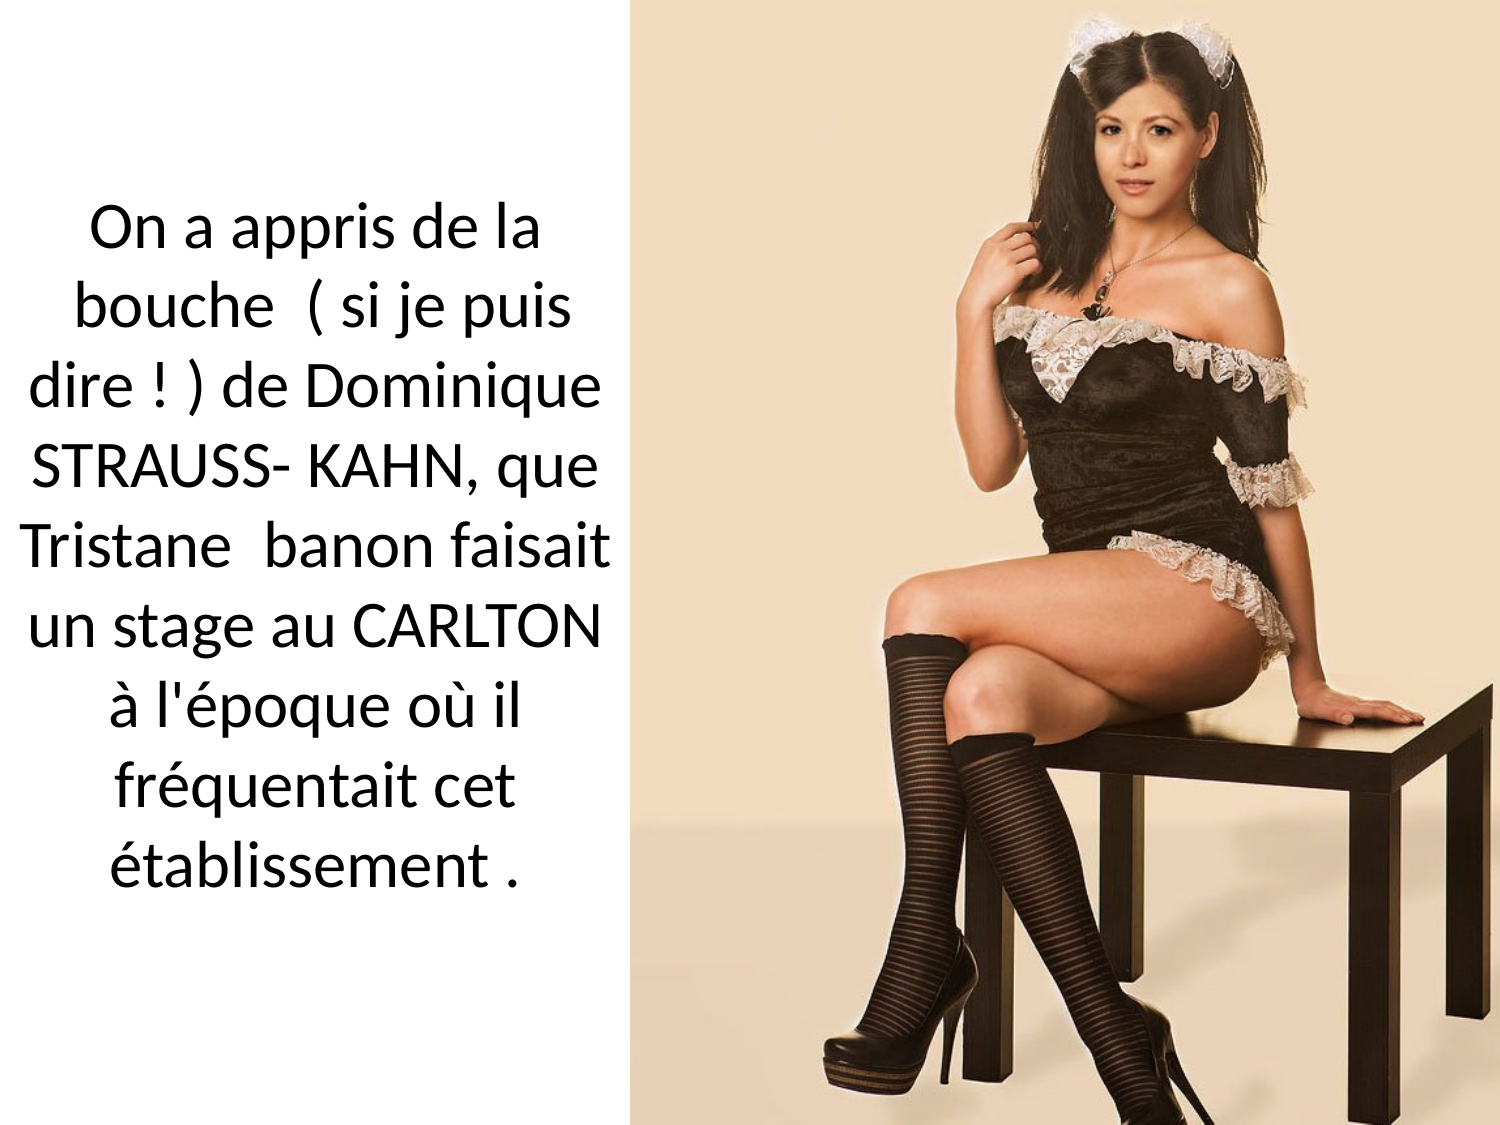

# On a appris de la  bouche  ( si je puis dire ! ) de Dominique STRAUSS- KAHN, que Tristane banon faisait un stage au CARLTON à l'époque où il fréquentait cet établissement .